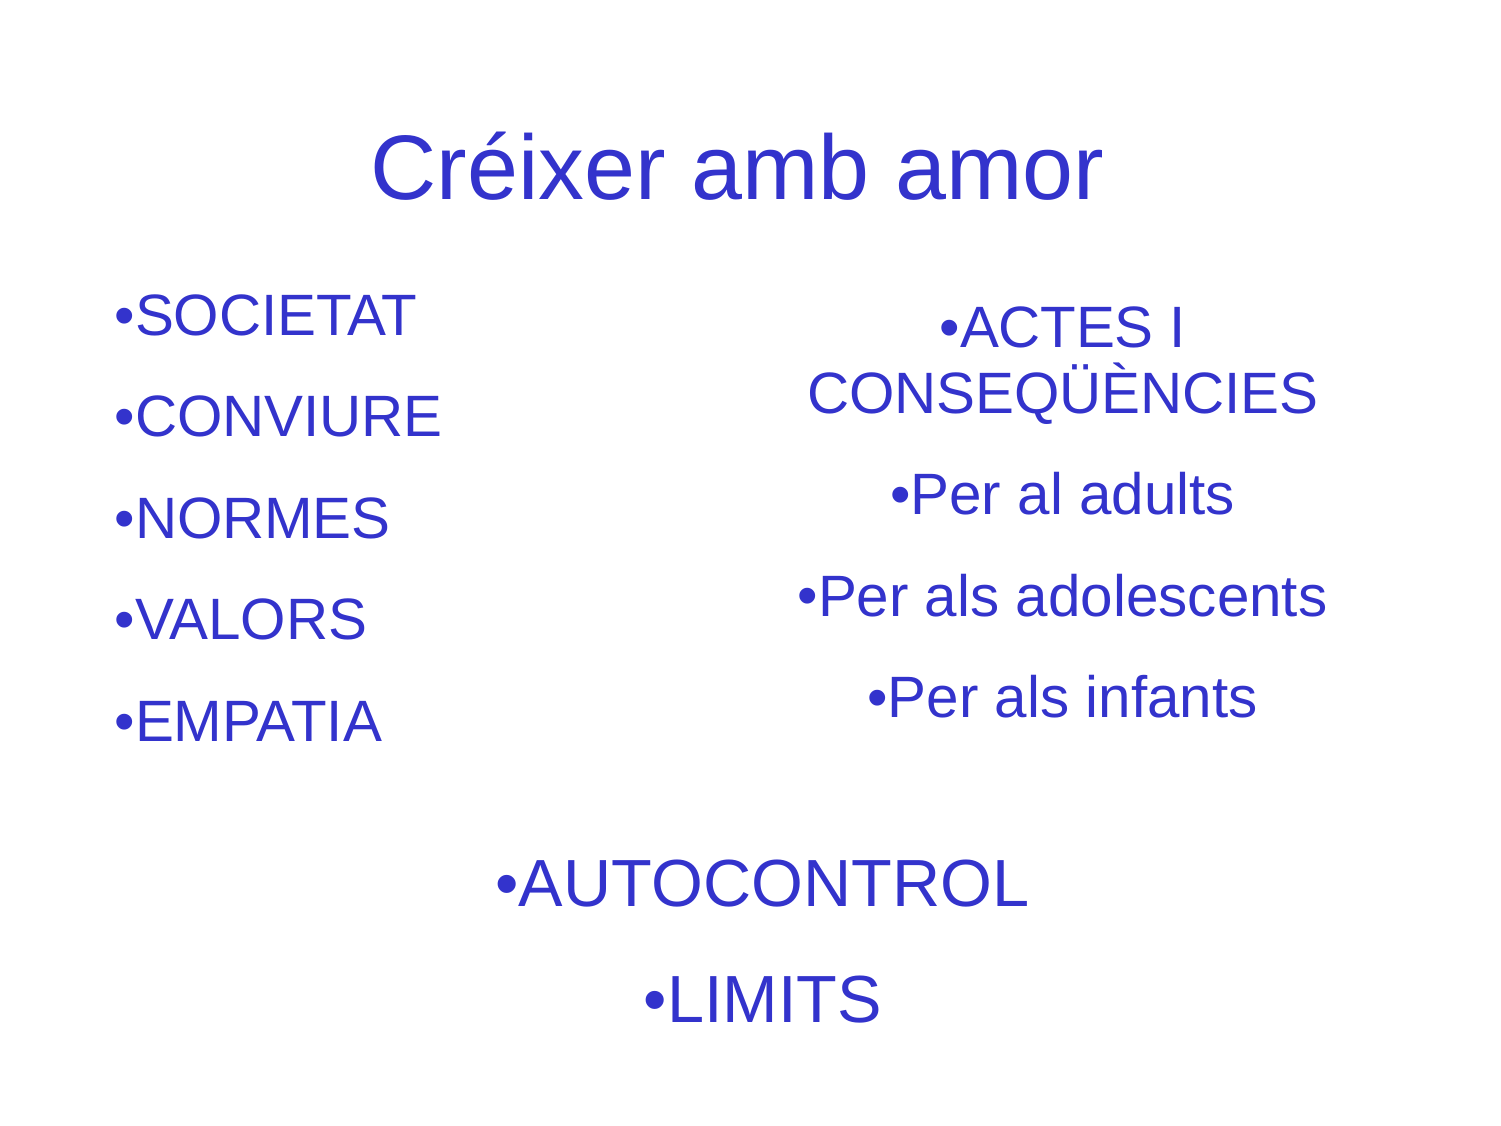

# Créixer amb amor
SOCIETAT
CONVIURE
NORMES
VALORS
EMPATIA
ACTES I CONSEQÜÈNCIES
Per al adults
Per als adolescents
Per als infants
AUTOCONTROL
LIMITS